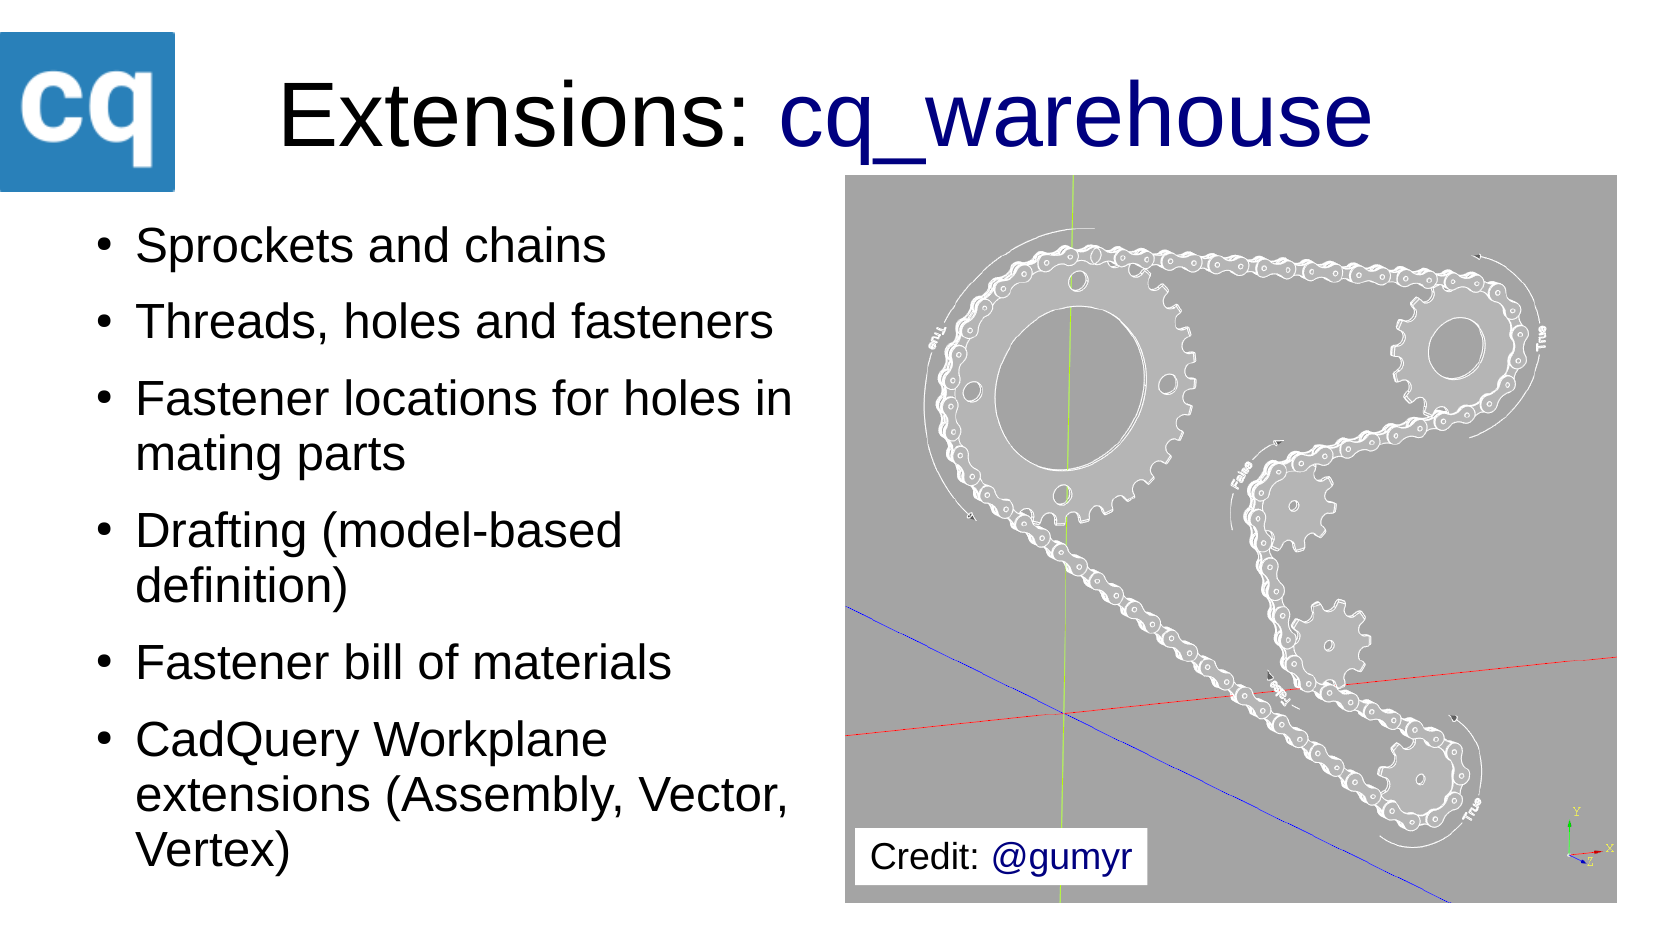

# Extensions: cq_warehouse
Sprockets and chains
Threads, holes and fasteners
Fastener locations for holes in mating parts
Drafting (model-based definition)
Fastener bill of materials
CadQuery Workplane extensions (Assembly, Vector, Vertex)
Credit: @gumyr